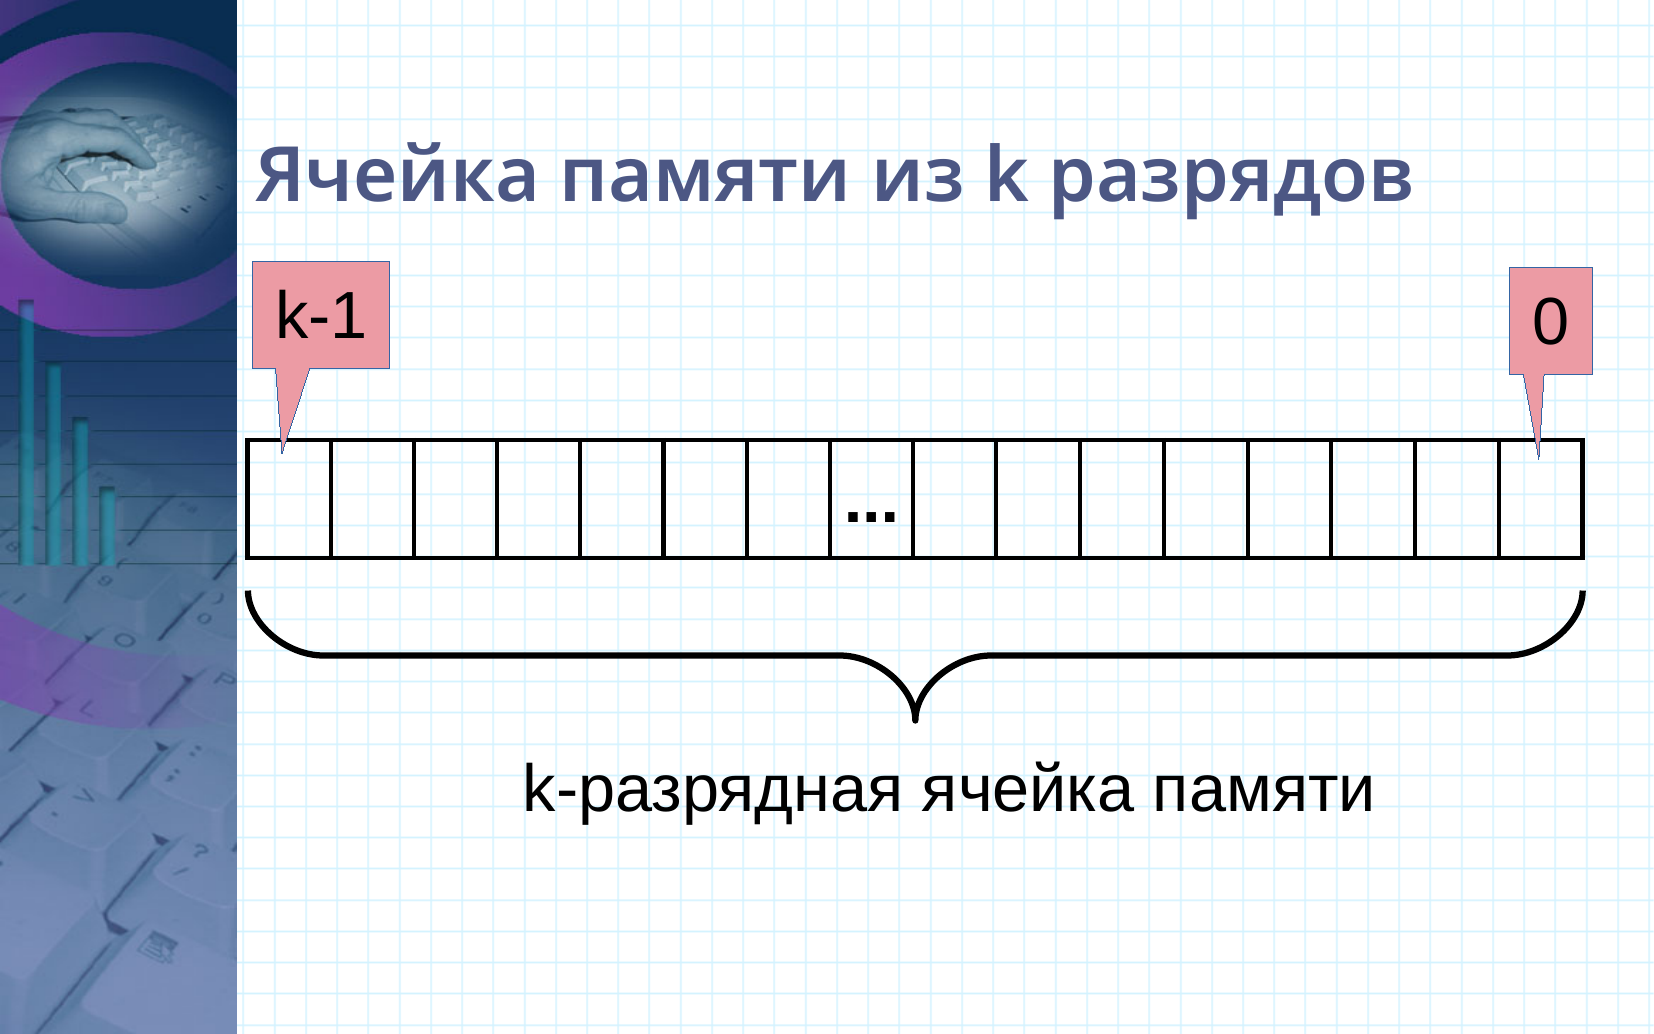

# Ячейка памяти из k разрядов
k-1
0
| | | | | | | | ... | | | | | | | | |
| --- | --- | --- | --- | --- | --- | --- | --- | --- | --- | --- | --- | --- | --- | --- | --- |
k-разрядная ячейка памяти